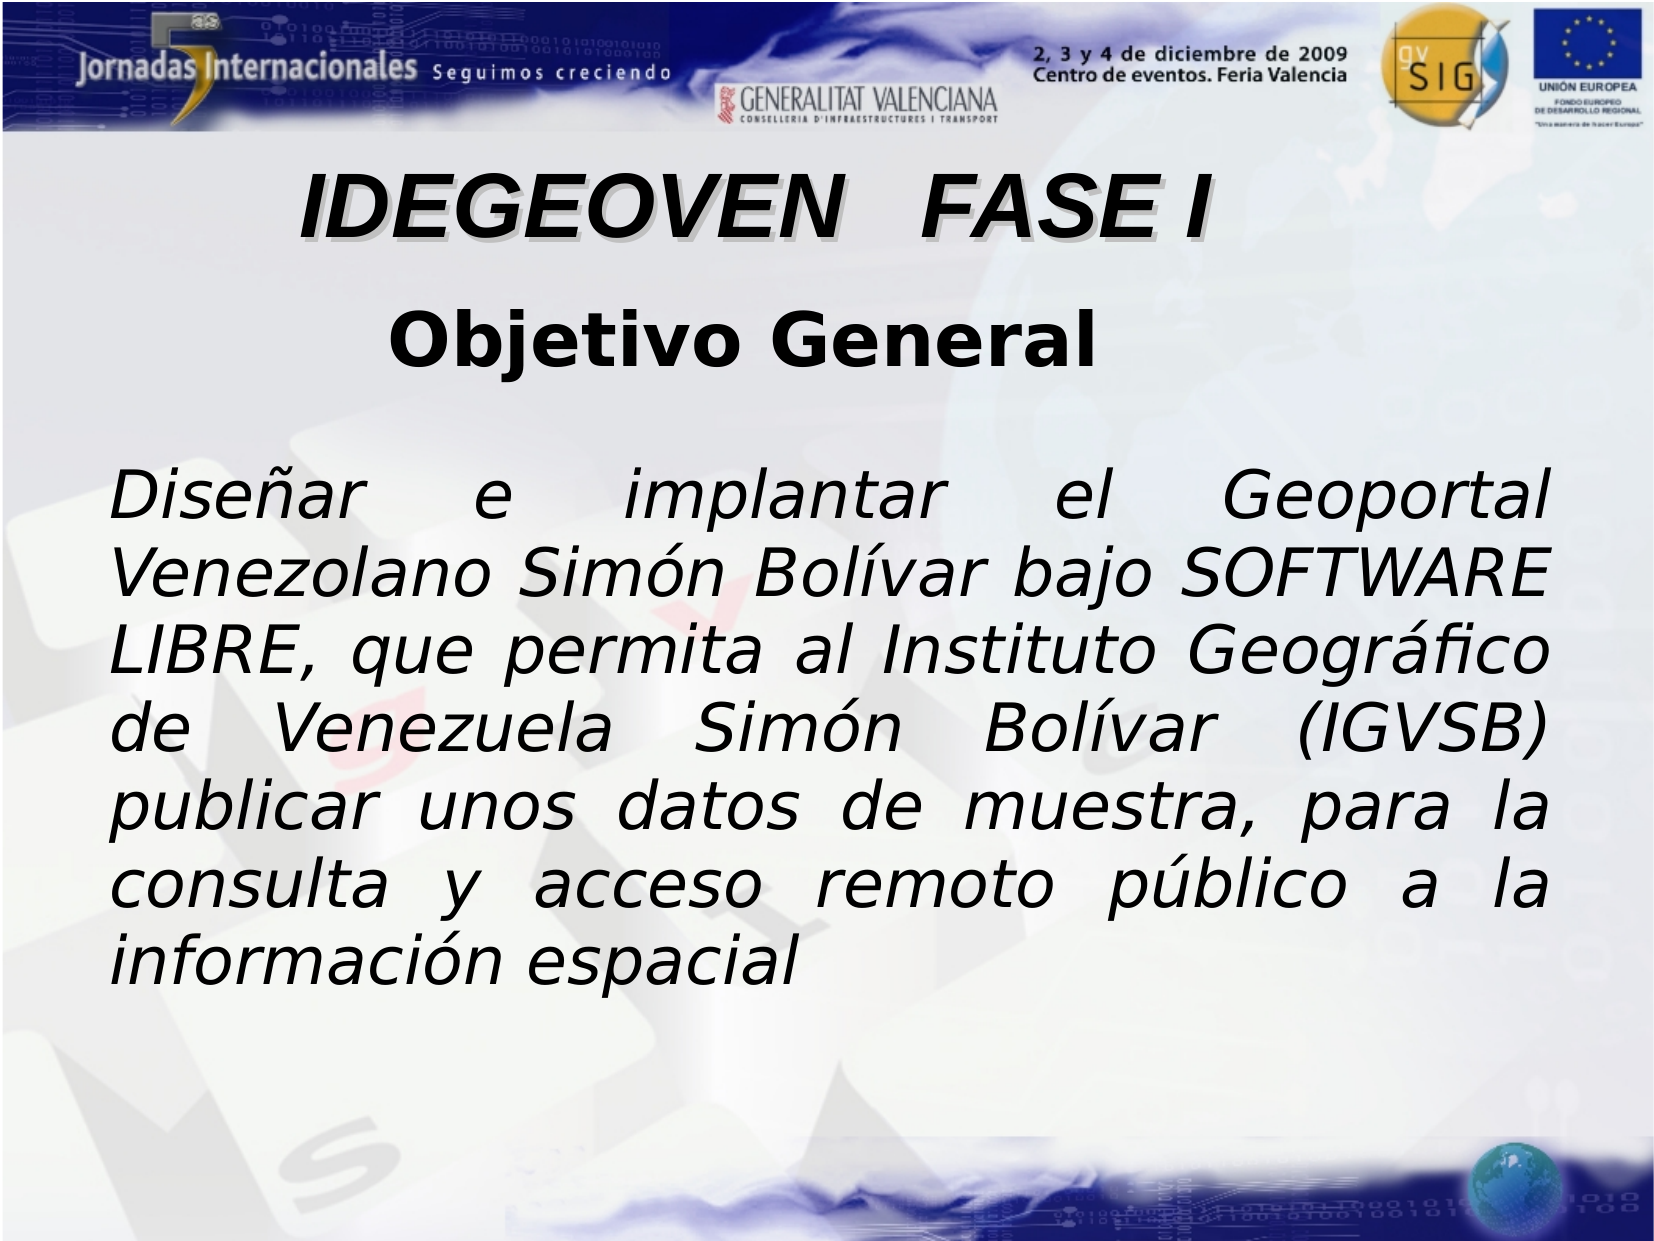

# IDEGEOVEN FASE I
Objetivo General
Diseñar e implantar el Geoportal Venezolano Simón Bolívar bajo SOFTWARE LIBRE, que permita al Instituto Geográfico de Venezuela Simón Bolívar (IGVSB) publicar unos datos de muestra, para la consulta y acceso remoto público a la información espacial